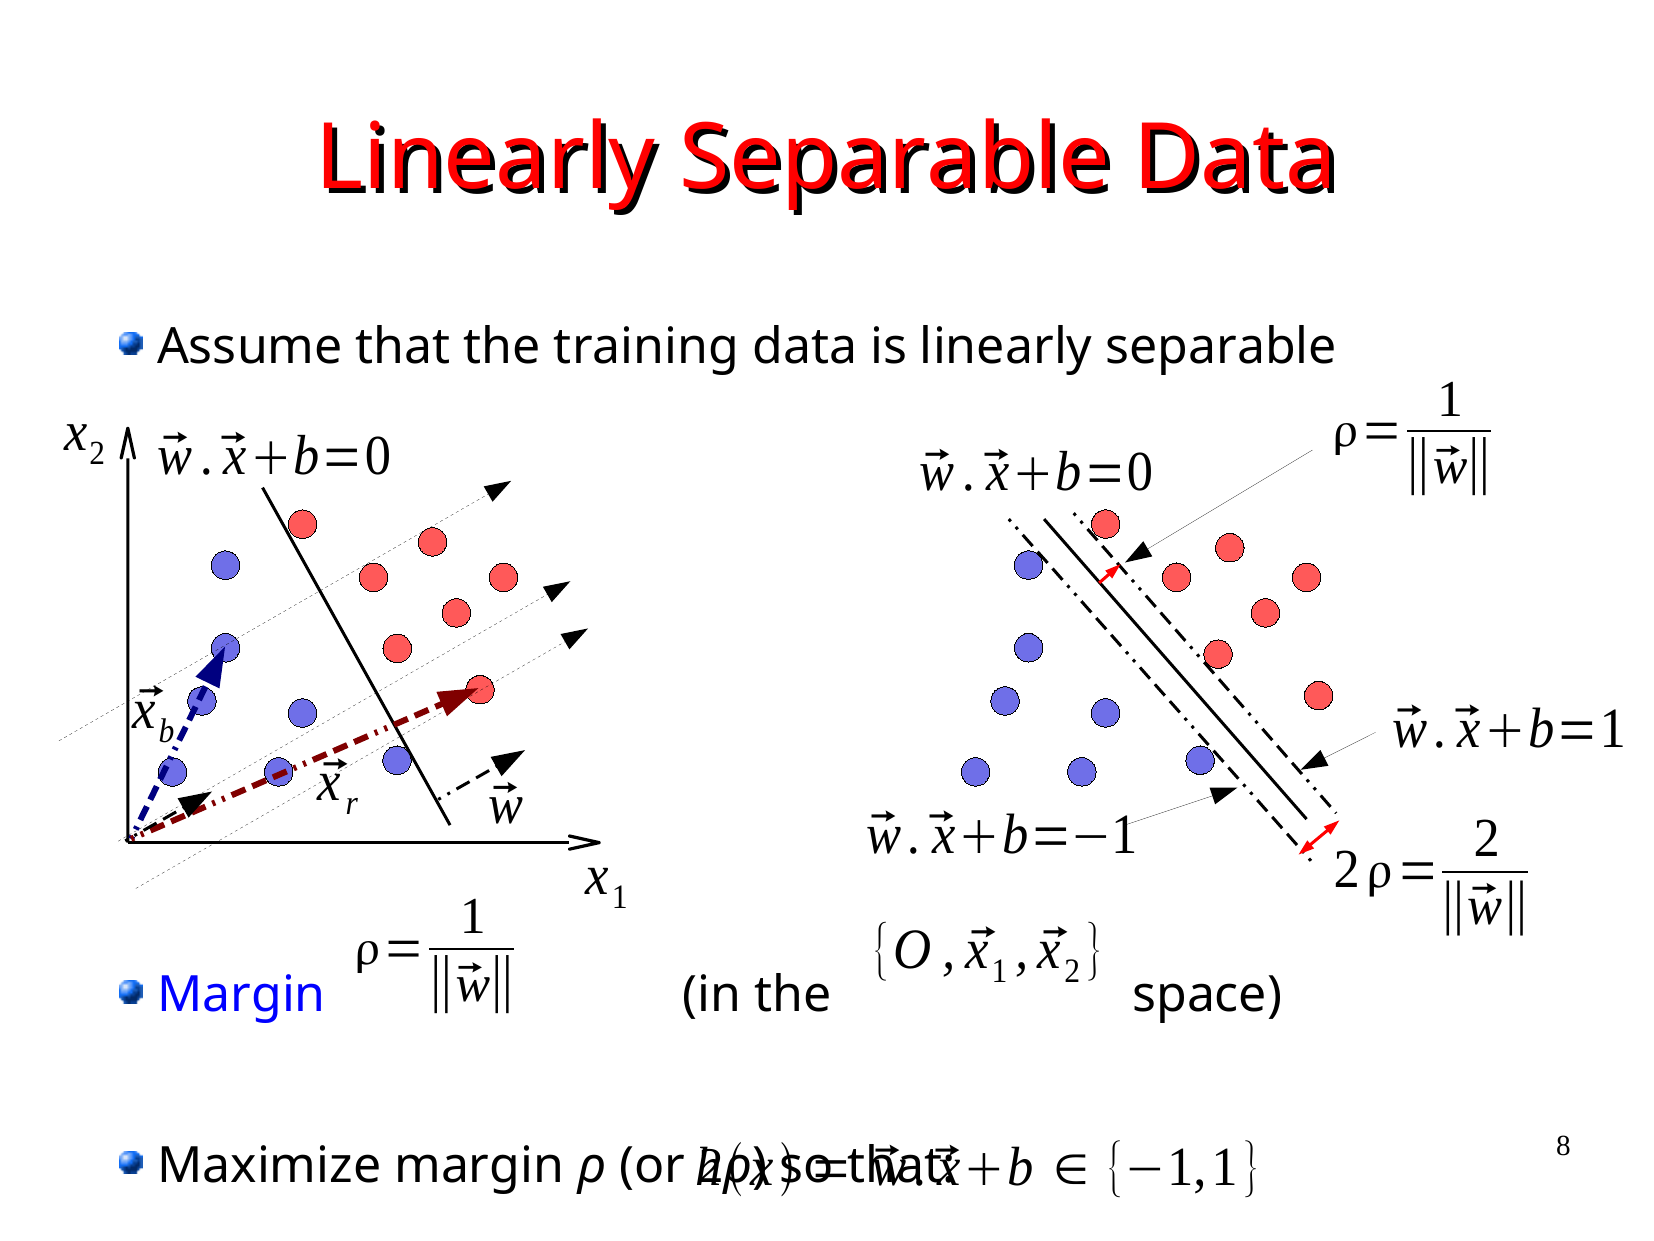

# Linearly Separable Data
Assume that the training data is linearly separable
Margin					(in the 				space)
Maximize margin ρ (or 2ρ) so that:
For the closest points:
8